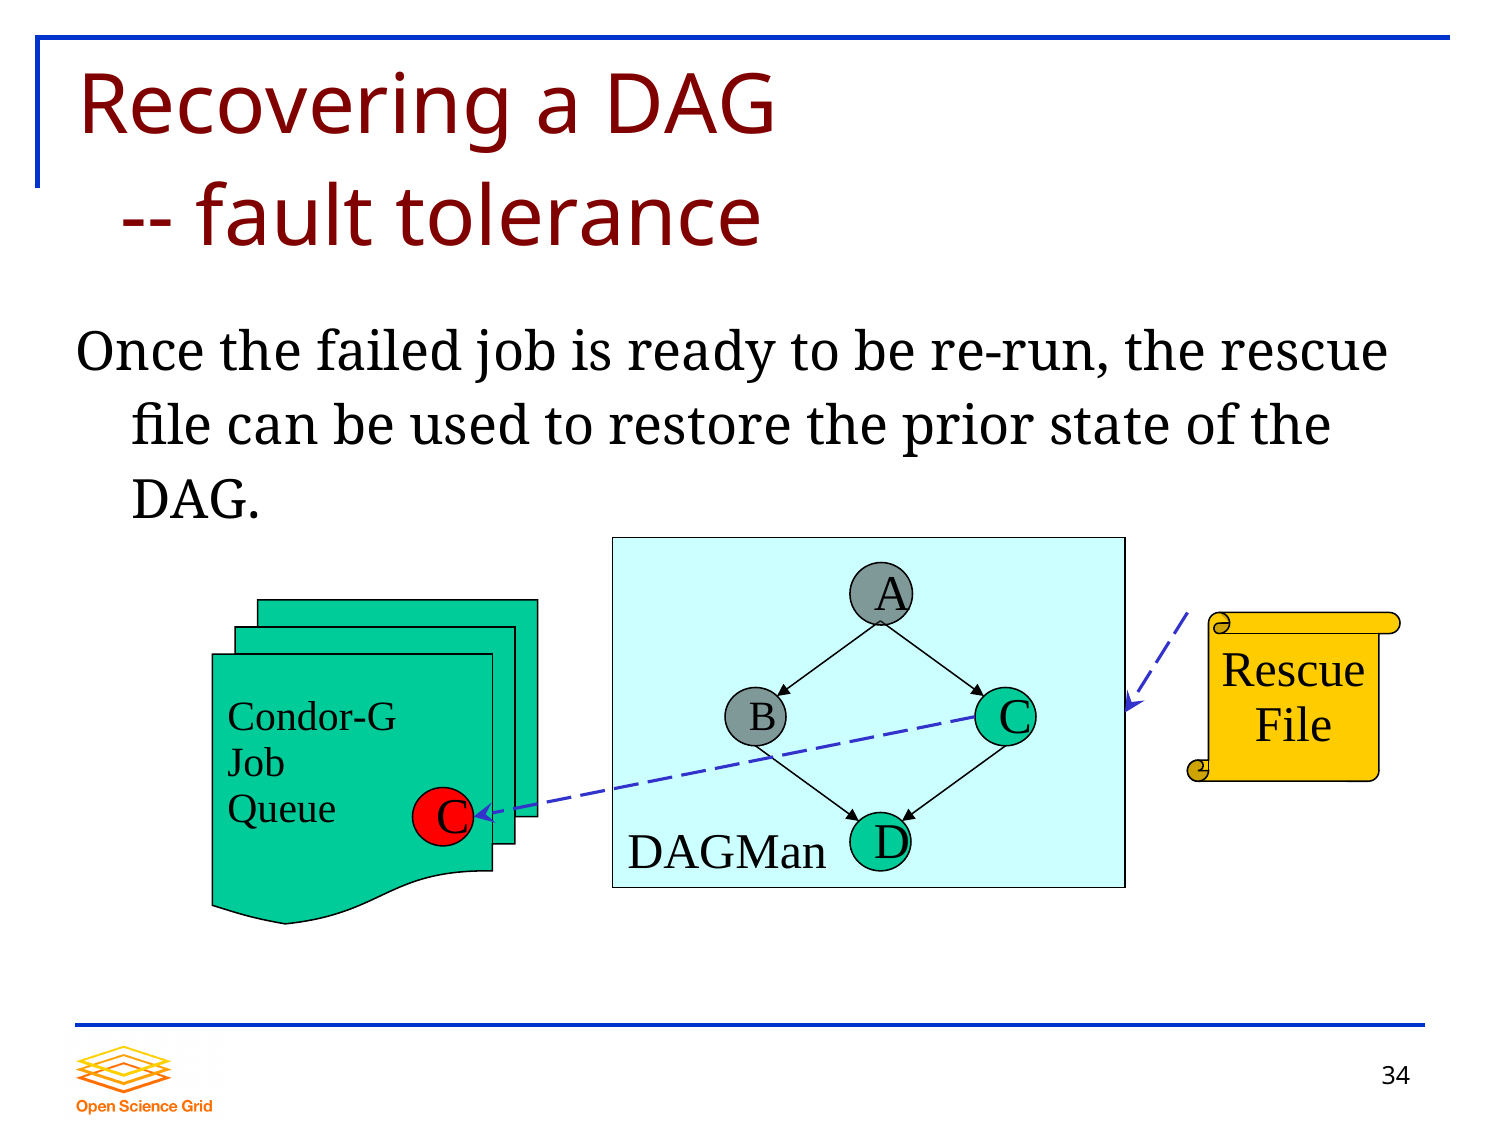

# Recovering a DAG -- fault tolerance
Once the failed job is ready to be re-run, the rescue file can be used to restore the prior state of the DAG.
DAGMan
A
Condor-G
Job
Queue
Rescue
File
B
C
C
D
34